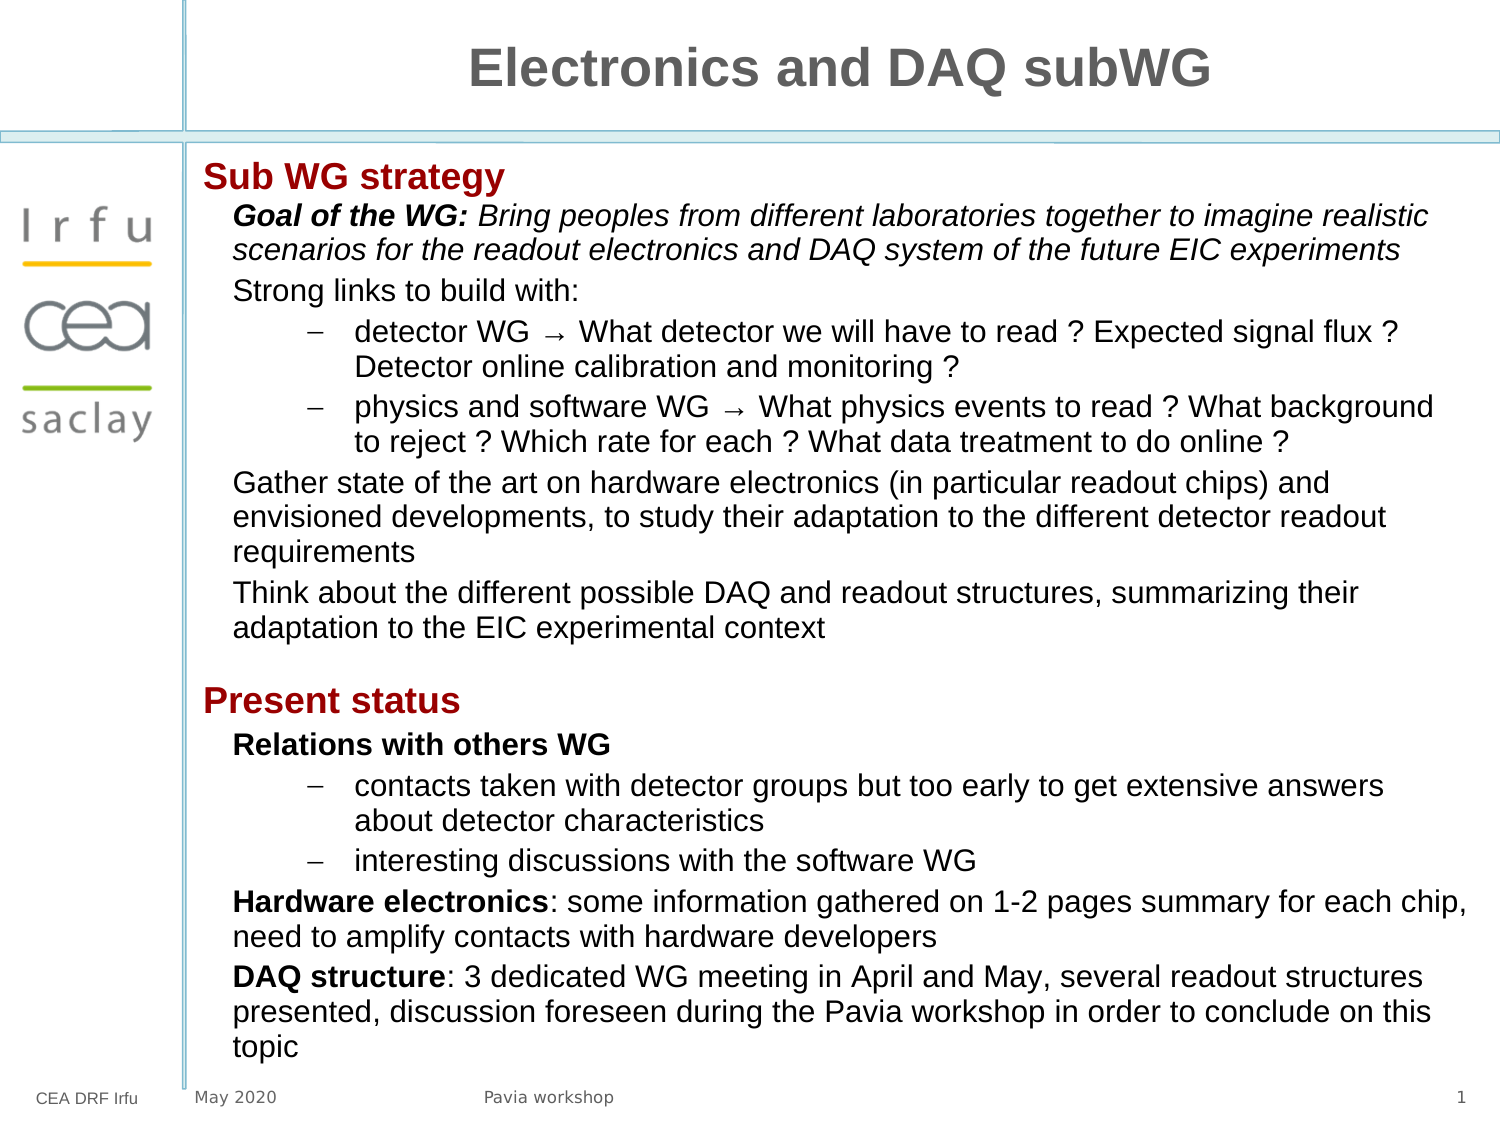

# Electronics and DAQ subWG
Sub WG strategy
Goal of the WG: Bring peoples from different laboratories together to imagine realistic scenarios for the readout electronics and DAQ system of the future EIC experiments
Strong links to build with:
detector WG → What detector we will have to read ? Expected signal flux ? Detector online calibration and monitoring ?
physics and software WG → What physics events to read ? What background to reject ? Which rate for each ? What data treatment to do online ?
Gather state of the art on hardware electronics (in particular readout chips) and envisioned developments, to study their adaptation to the different detector readout requirements
Think about the different possible DAQ and readout structures, summarizing their adaptation to the EIC experimental context
Present status
Relations with others WG
contacts taken with detector groups but too early to get extensive answers about detector characteristics
interesting discussions with the software WG
Hardware electronics: some information gathered on 1-2 pages summary for each chip, need to amplify contacts with hardware developers
DAQ structure: 3 dedicated WG meeting in April and May, several readout structures presented, discussion foreseen during the Pavia workshop in order to conclude on this topic
1
Lundi 2 juin 2008
Aspects expérimentaux de l'étude de la structure du nucléon